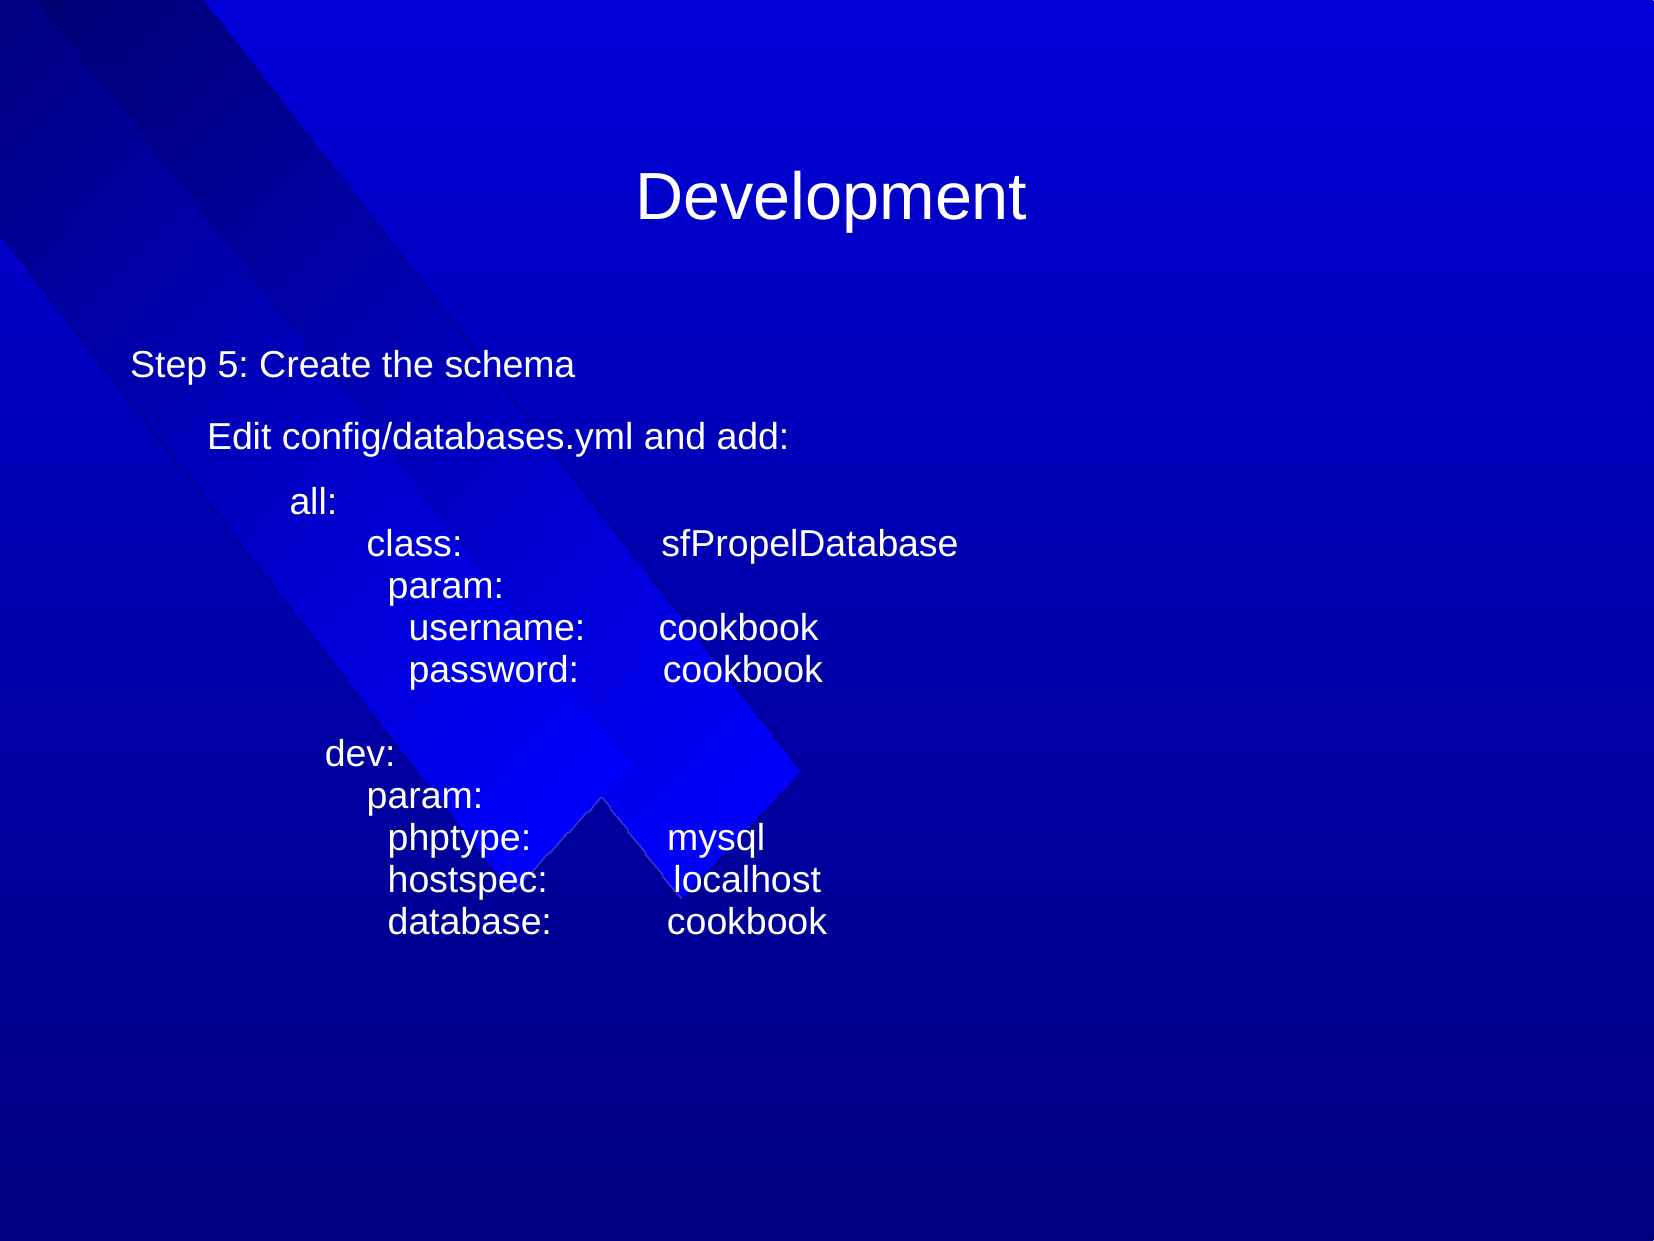

# Development
Step 5: Create the schema
Edit config/databases.yml and add:
all:
 class: sfPropelDatabase
 param:
 username: cookbook
 password: cookbook
dev:
 param:
 phptype: mysql
 hostspec: localhost
 database: cookbook